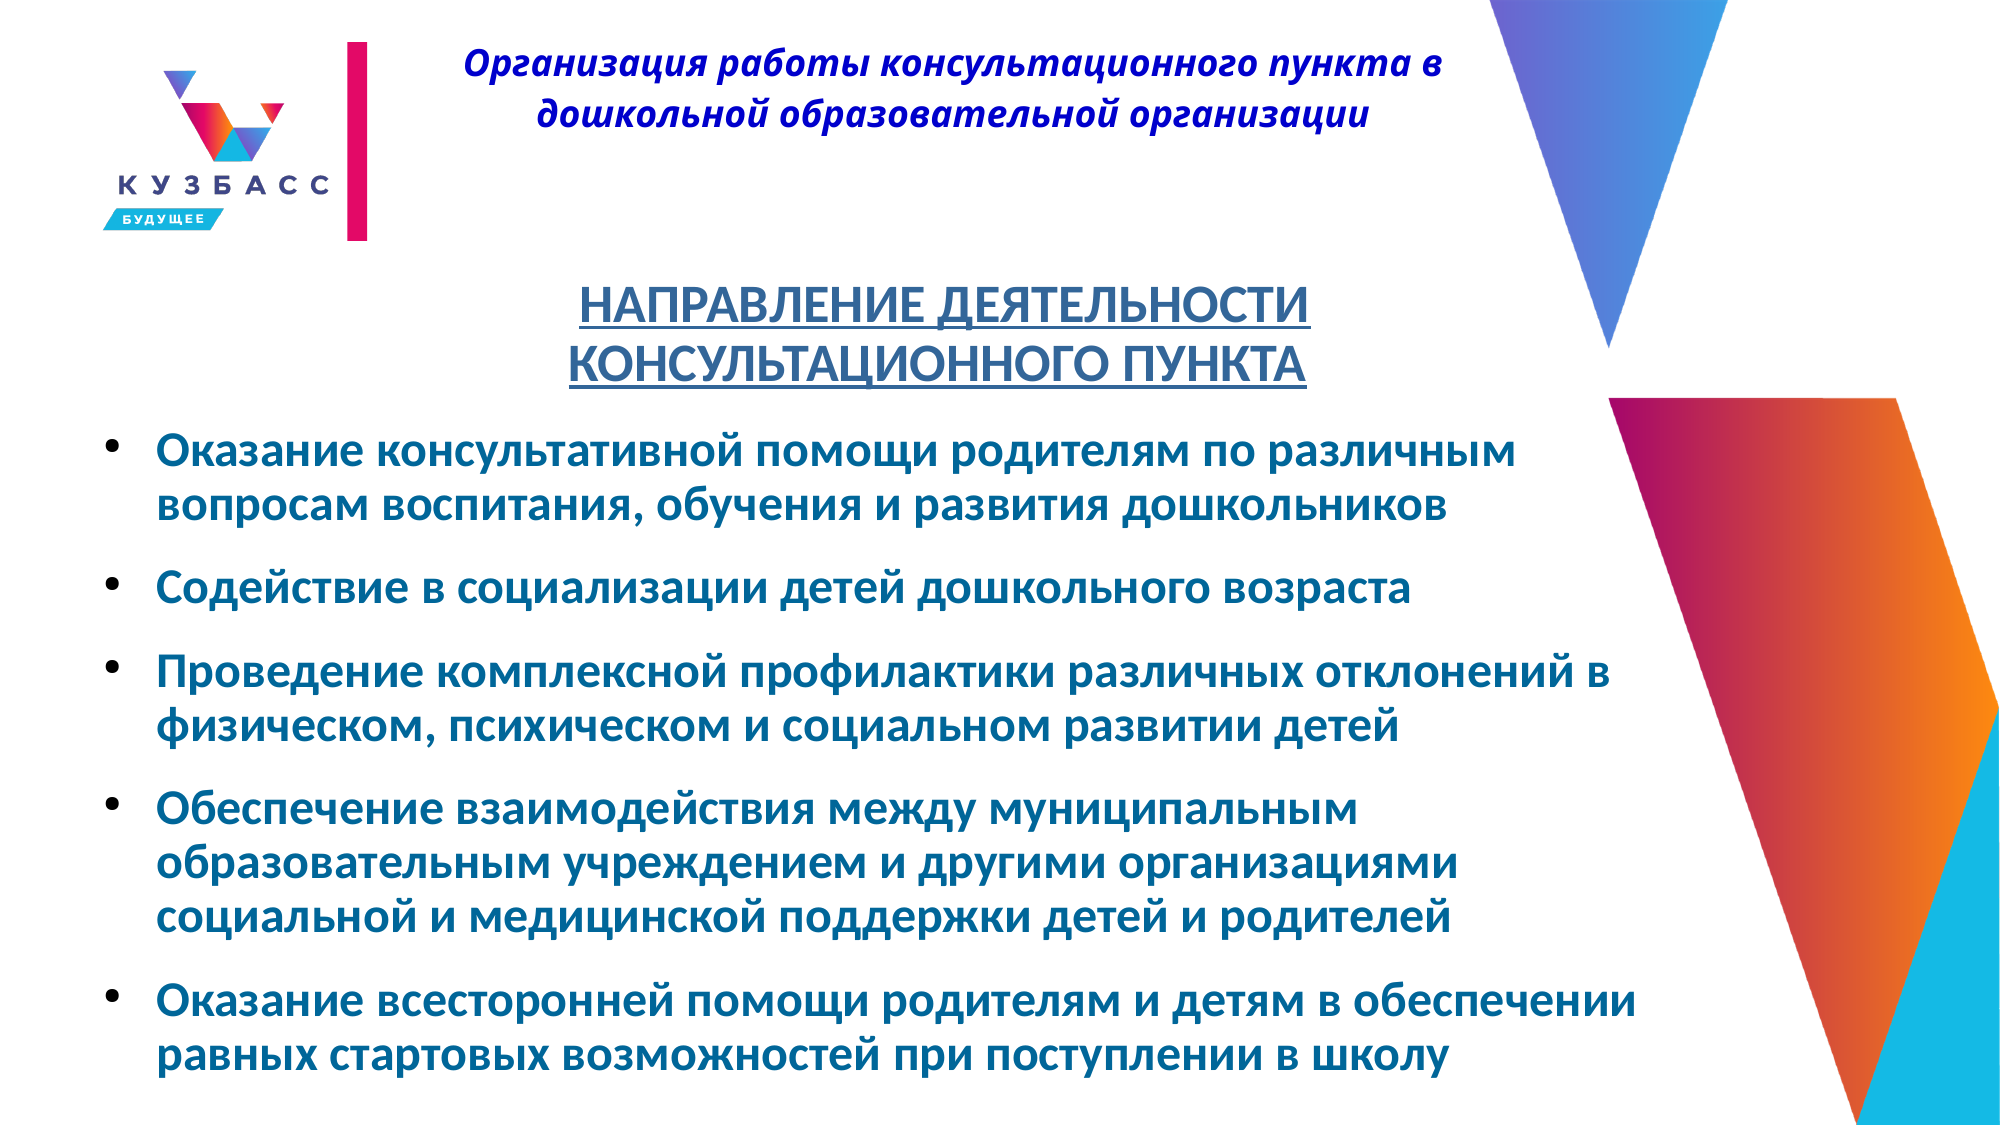

Организация работы консультационного пункта в дошкольной образовательной организации
# НАПРАВЛЕНИЕ ДЕЯТЕЛЬНОСТИ КОНСУЛЬТАЦИОННОГО ПУНКТА
Оказание консультативной помощи родителям по различным вопросам воспитания, обучения и развития дошкольников
Содействие в социализации детей дошкольного возраста
Проведение комплексной профилактики различных отклонений в физическом, психическом и социальном развитии детей
Обеспечение взаимодействия между муниципальным образовательным учреждением и другими организациями социальной и медицинской поддержки детей и родителей
Оказание всесторонней помощи родителям и детям в обеспечении равных стартовых возможностей при поступлении в школу